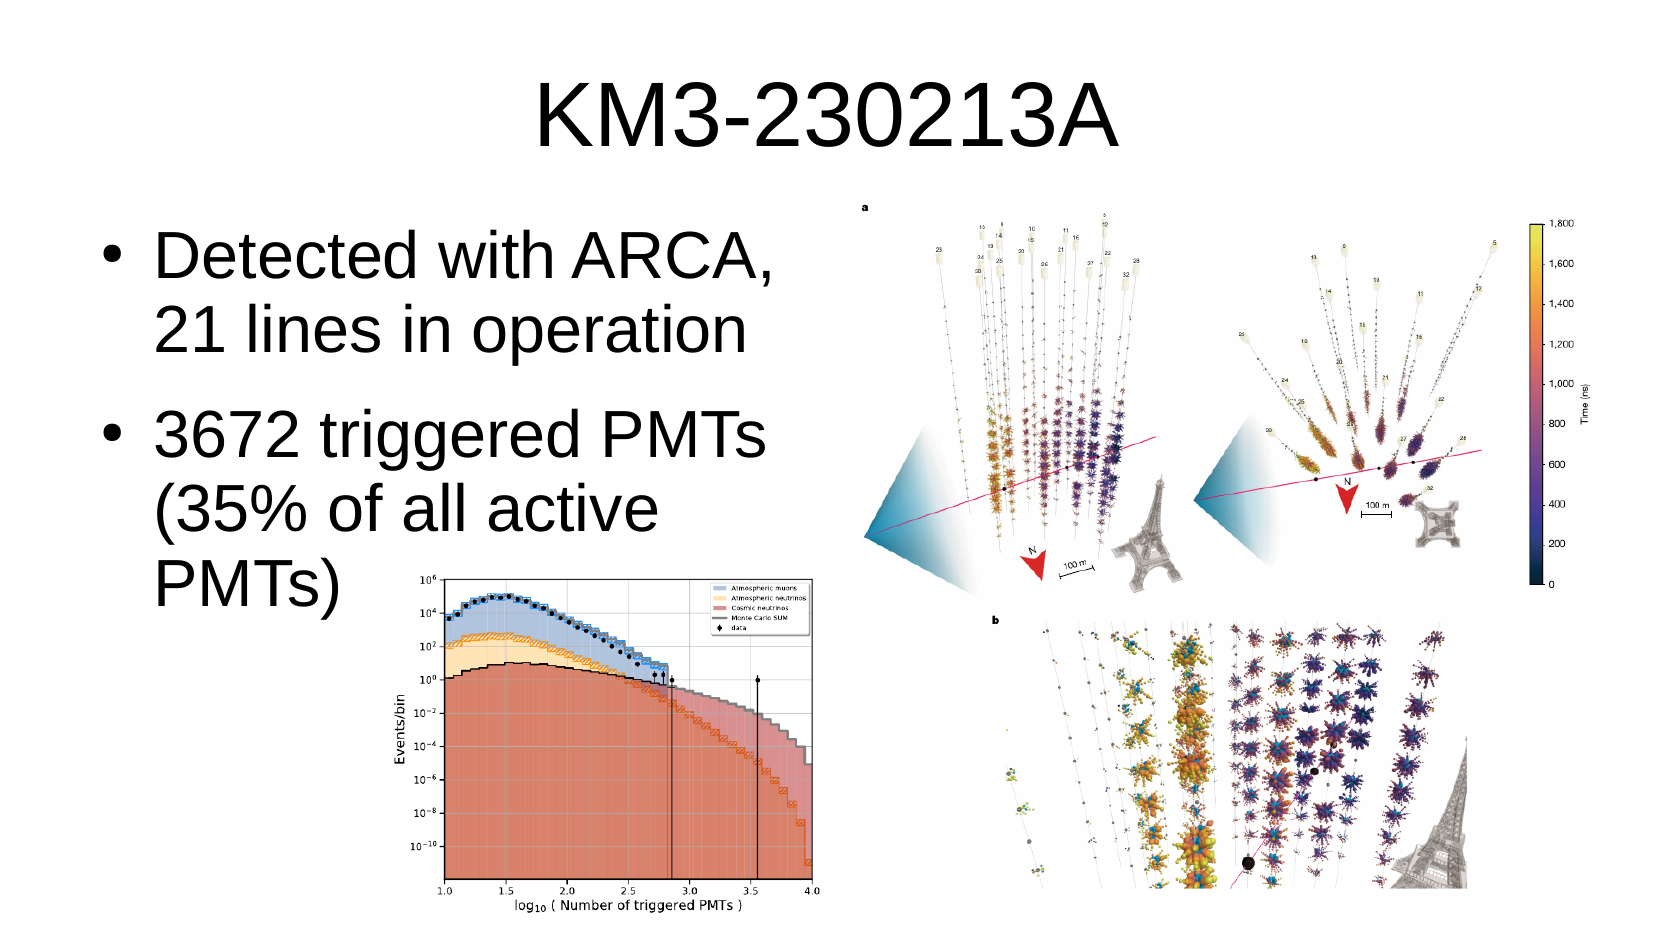

# KM3-230213A
Detected with ARCA, 21 lines in operation
3672 triggered PMTs (35% of all active PMTs)